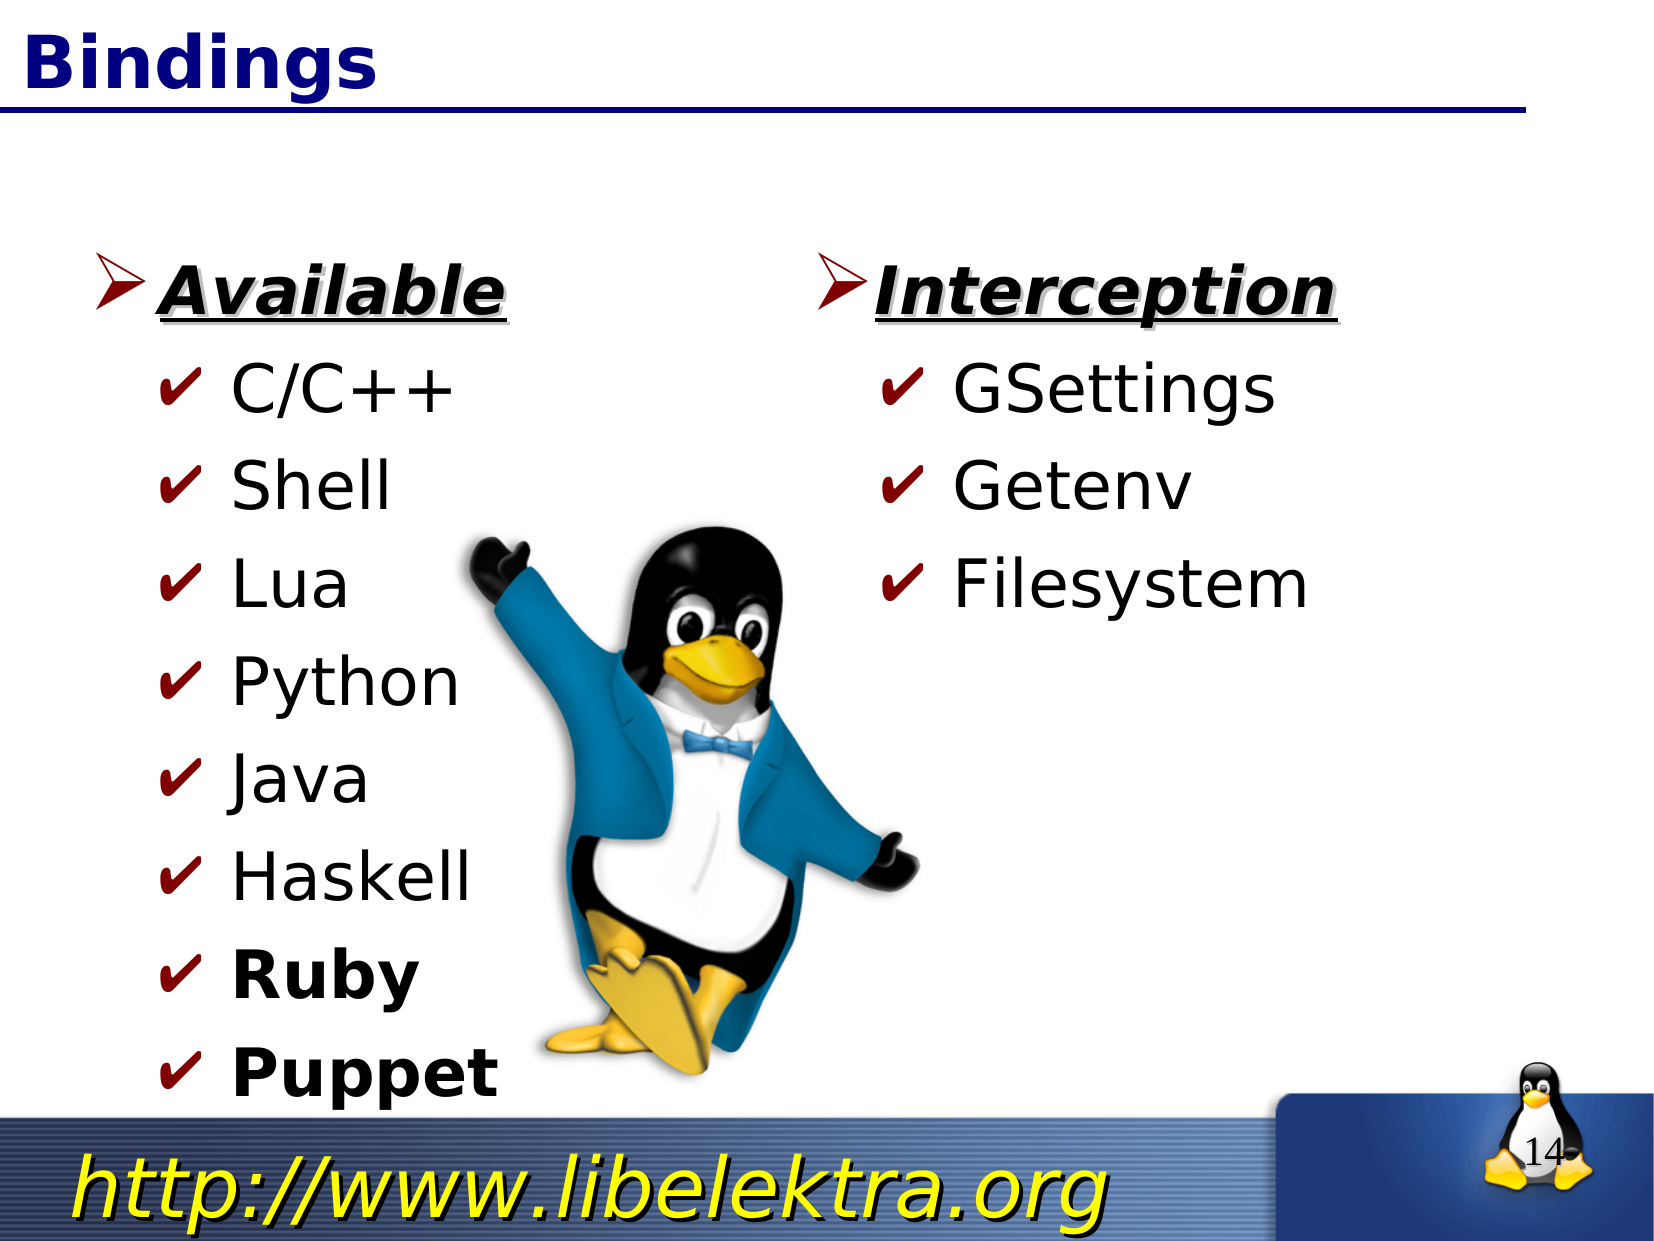

Bindings
# Available
C/C++
Shell
Lua
Python
Java
Haskell
Ruby
Puppet
Interception
GSettings
Getenv
Filesystem